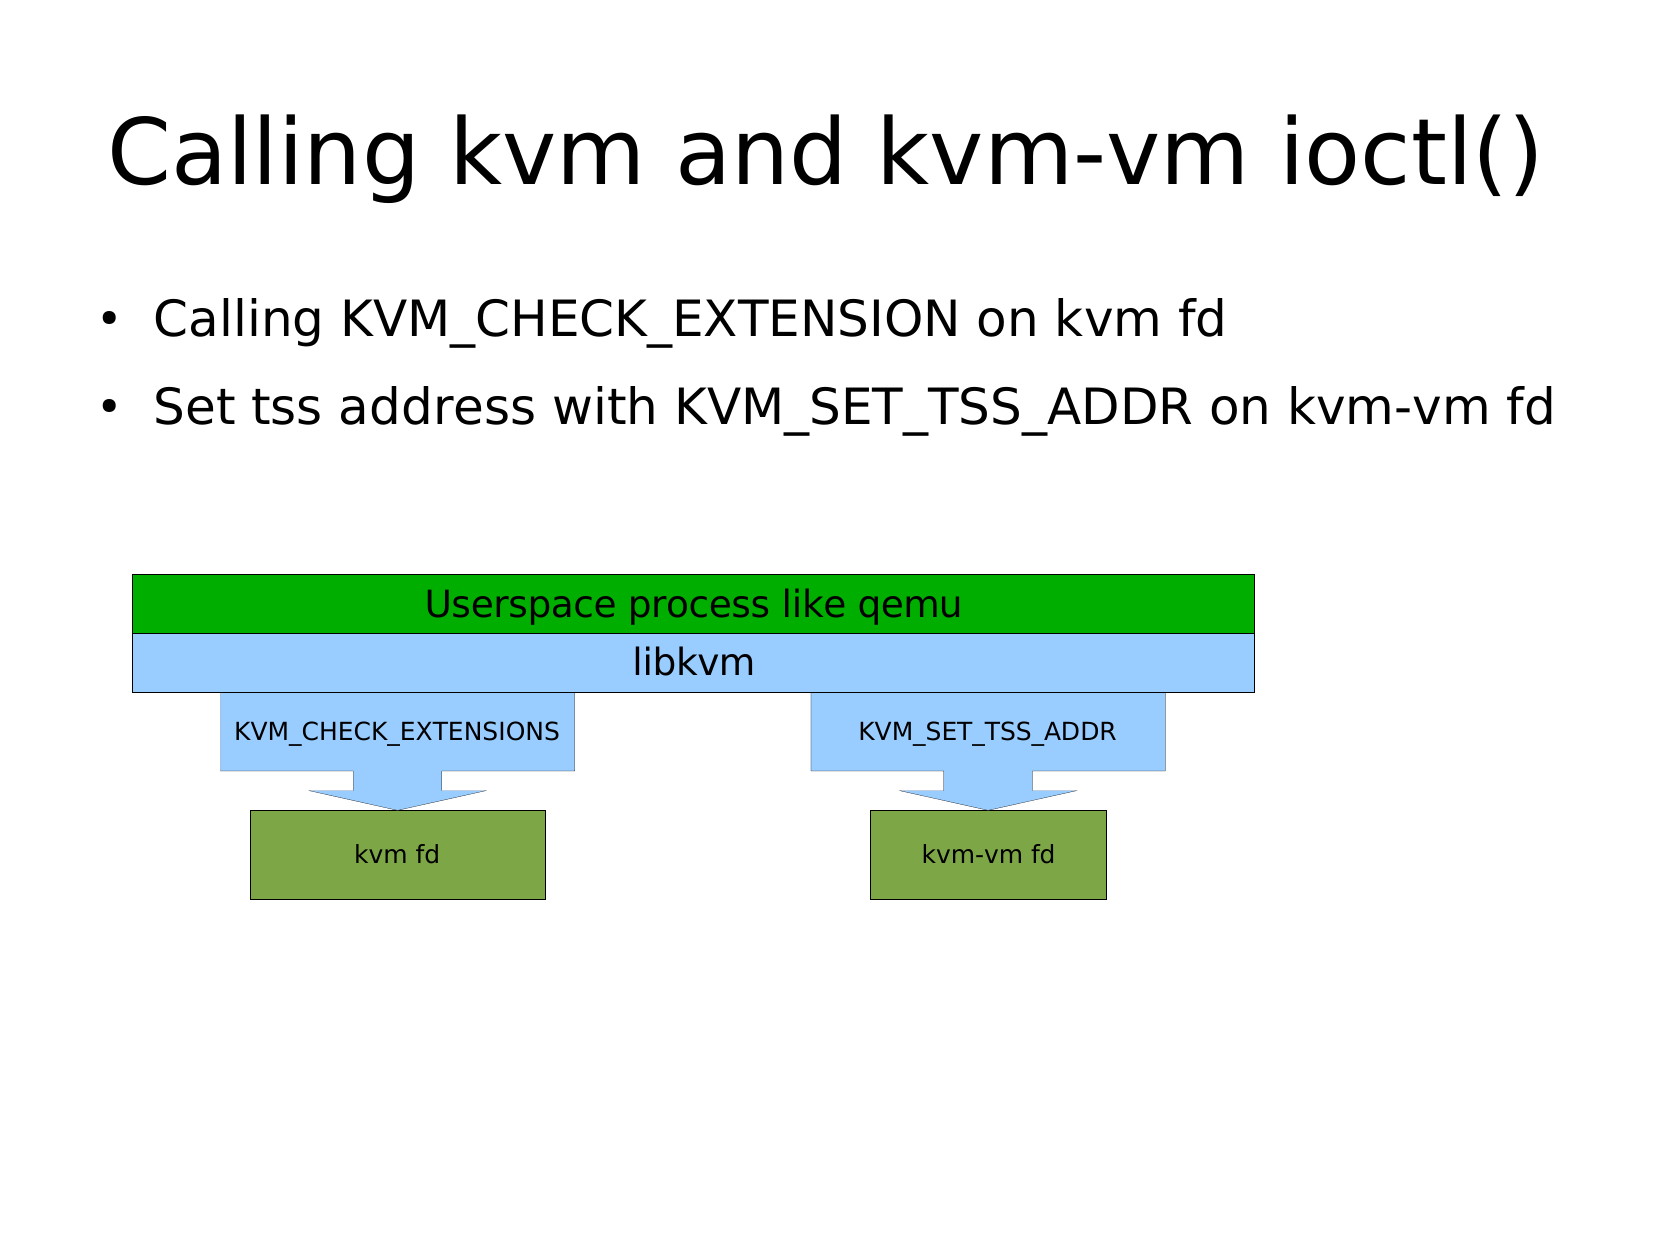

# Calling kvm and kvm-vm ioctl()
Calling KVM_CHECK_EXTENSION on kvm fd
Set tss address with KVM_SET_TSS_ADDR on kvm-vm fd